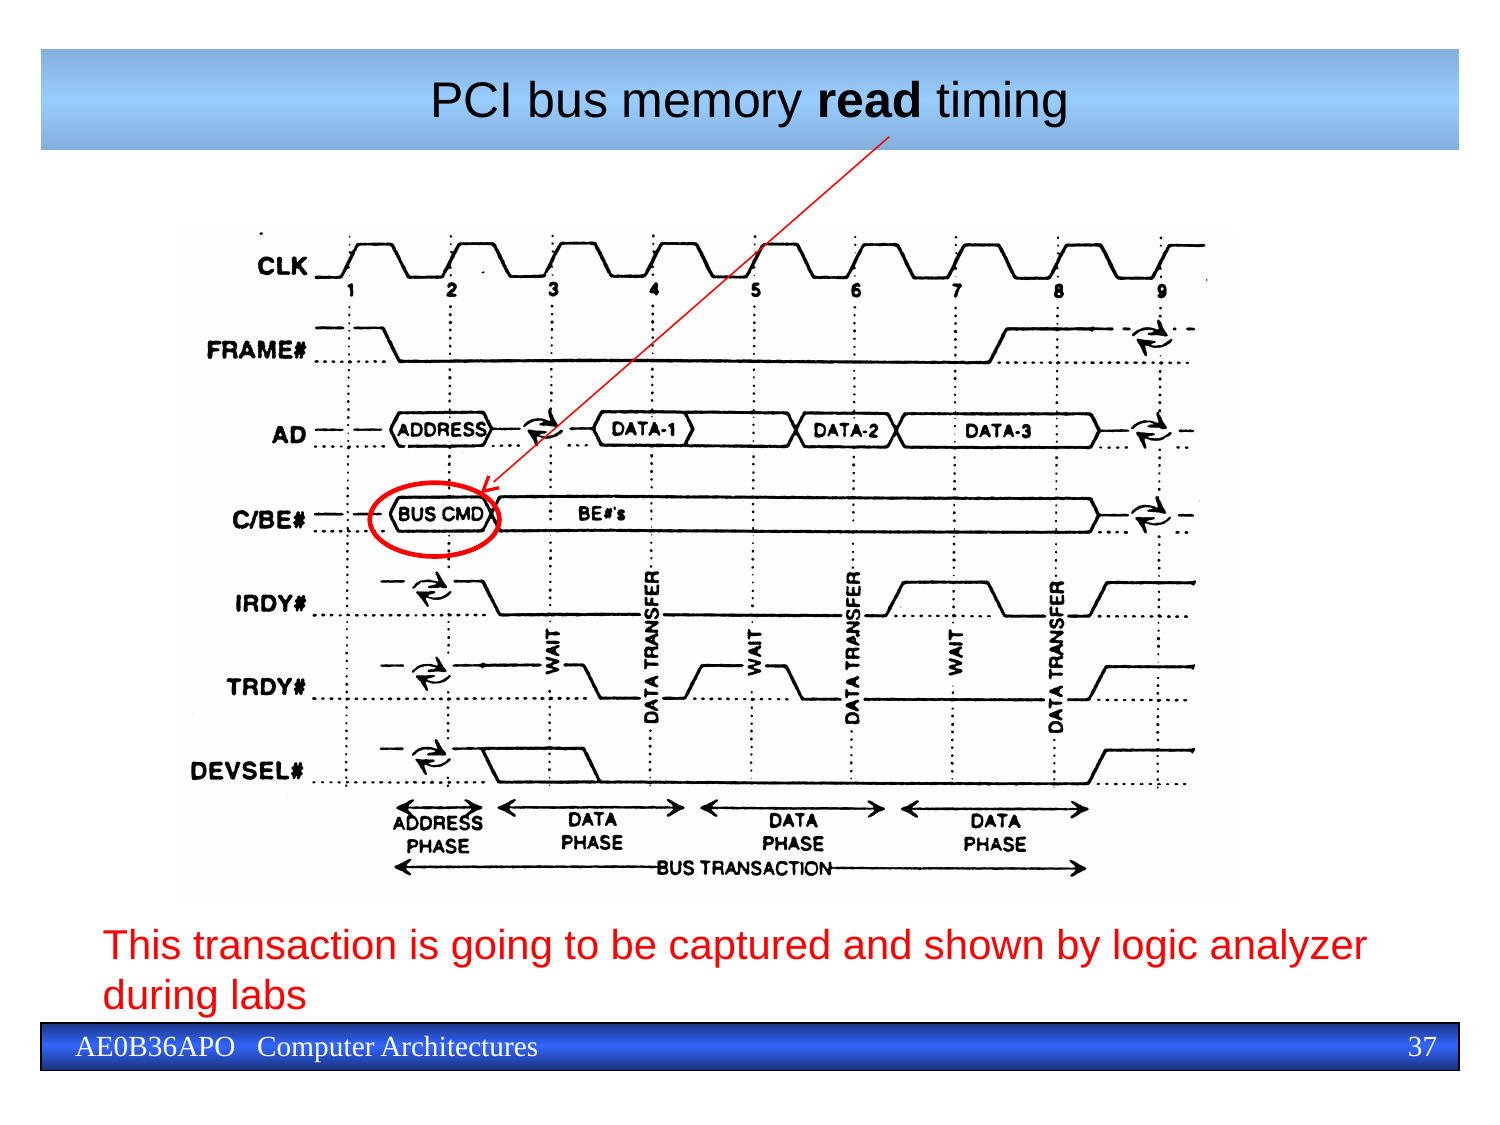

# PCI bus memory read timing
This transaction is going to be captured and shown by logic analyzer during labs
AE0B36APO Computer Architectures
37